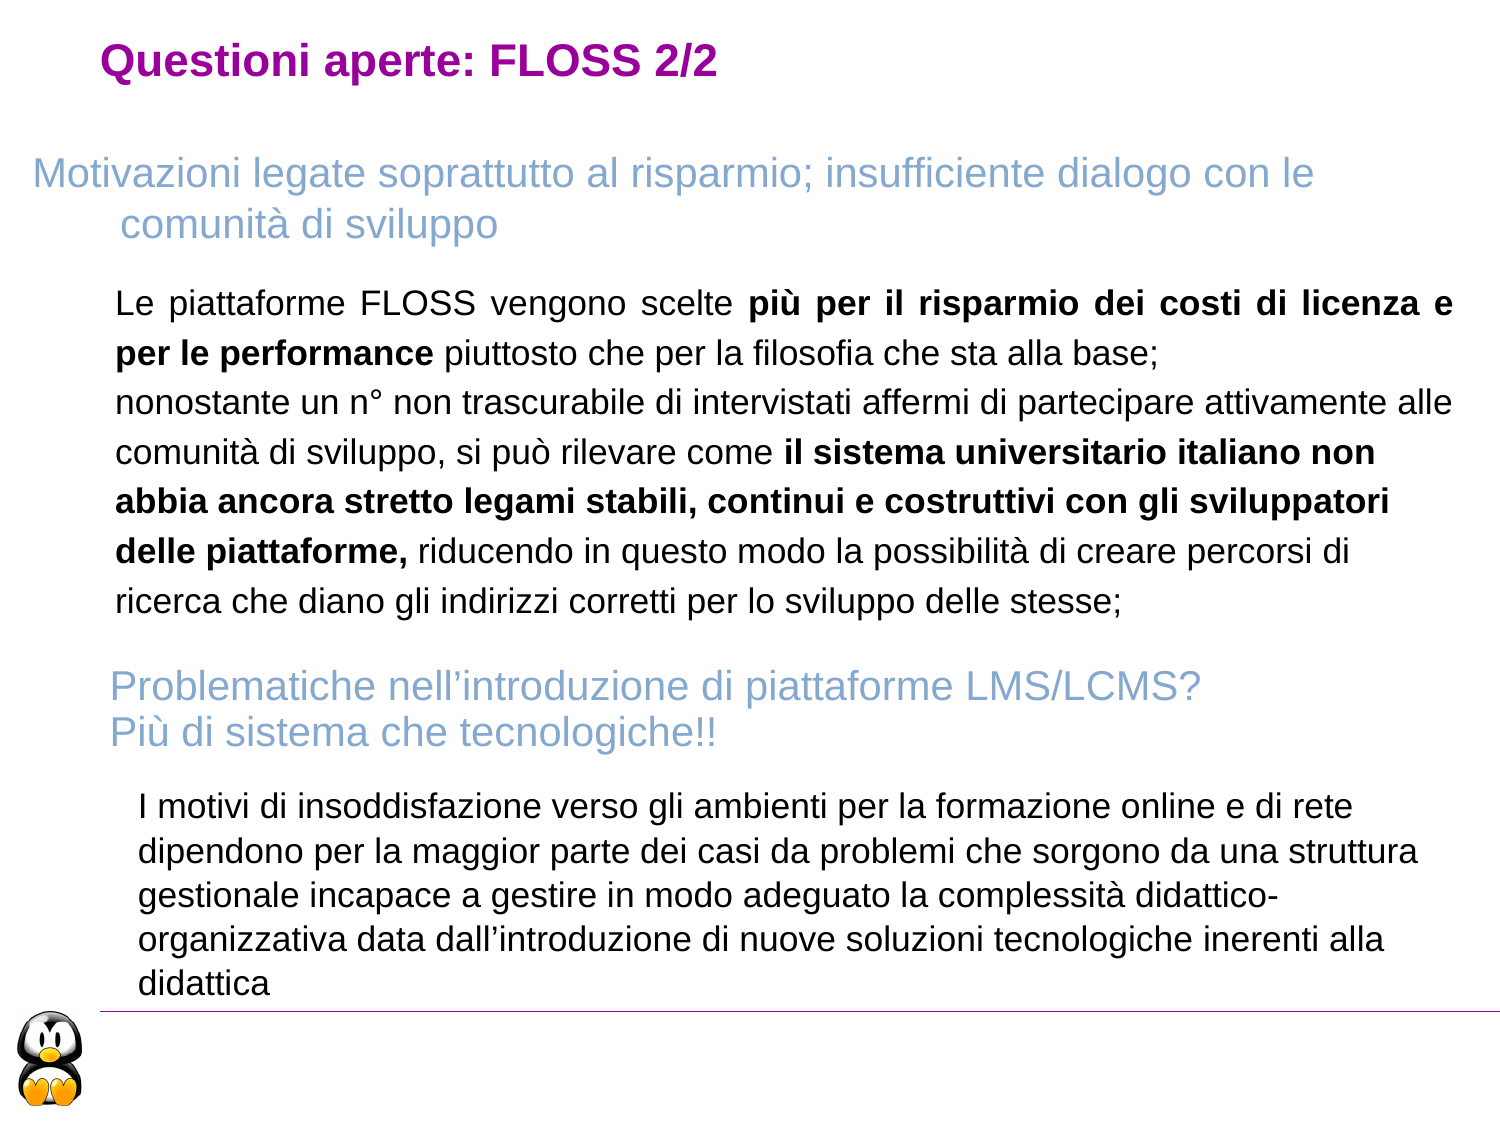

Questioni aperte: FLOSS 2/2
Motivazioni legate soprattutto al risparmio; insufficiente dialogo con le comunità di sviluppo
Le piattaforme FLOSS vengono scelte più per il risparmio dei costi di licenza e per le performance piuttosto che per la filosofia che sta alla base;
nonostante un n° non trascurabile di intervistati affermi di partecipare attivamente alle comunità di sviluppo, si può rilevare come il sistema universitario italiano non abbia ancora stretto legami stabili, continui e costruttivi con gli sviluppatori delle piattaforme, riducendo in questo modo la possibilità di creare percorsi di ricerca che diano gli indirizzi corretti per lo sviluppo delle stesse;
Problematiche nell’introduzione di piattaforme LMS/LCMS?
Più di sistema che tecnologiche!!
	I motivi di insoddisfazione verso gli ambienti per la formazione online e di rete dipendono per la maggior parte dei casi da problemi che sorgono da una struttura gestionale incapace a gestire in modo adeguato la complessità didattico-organizzativa data dall’introduzione di nuove soluzioni tecnologiche inerenti alla didattica